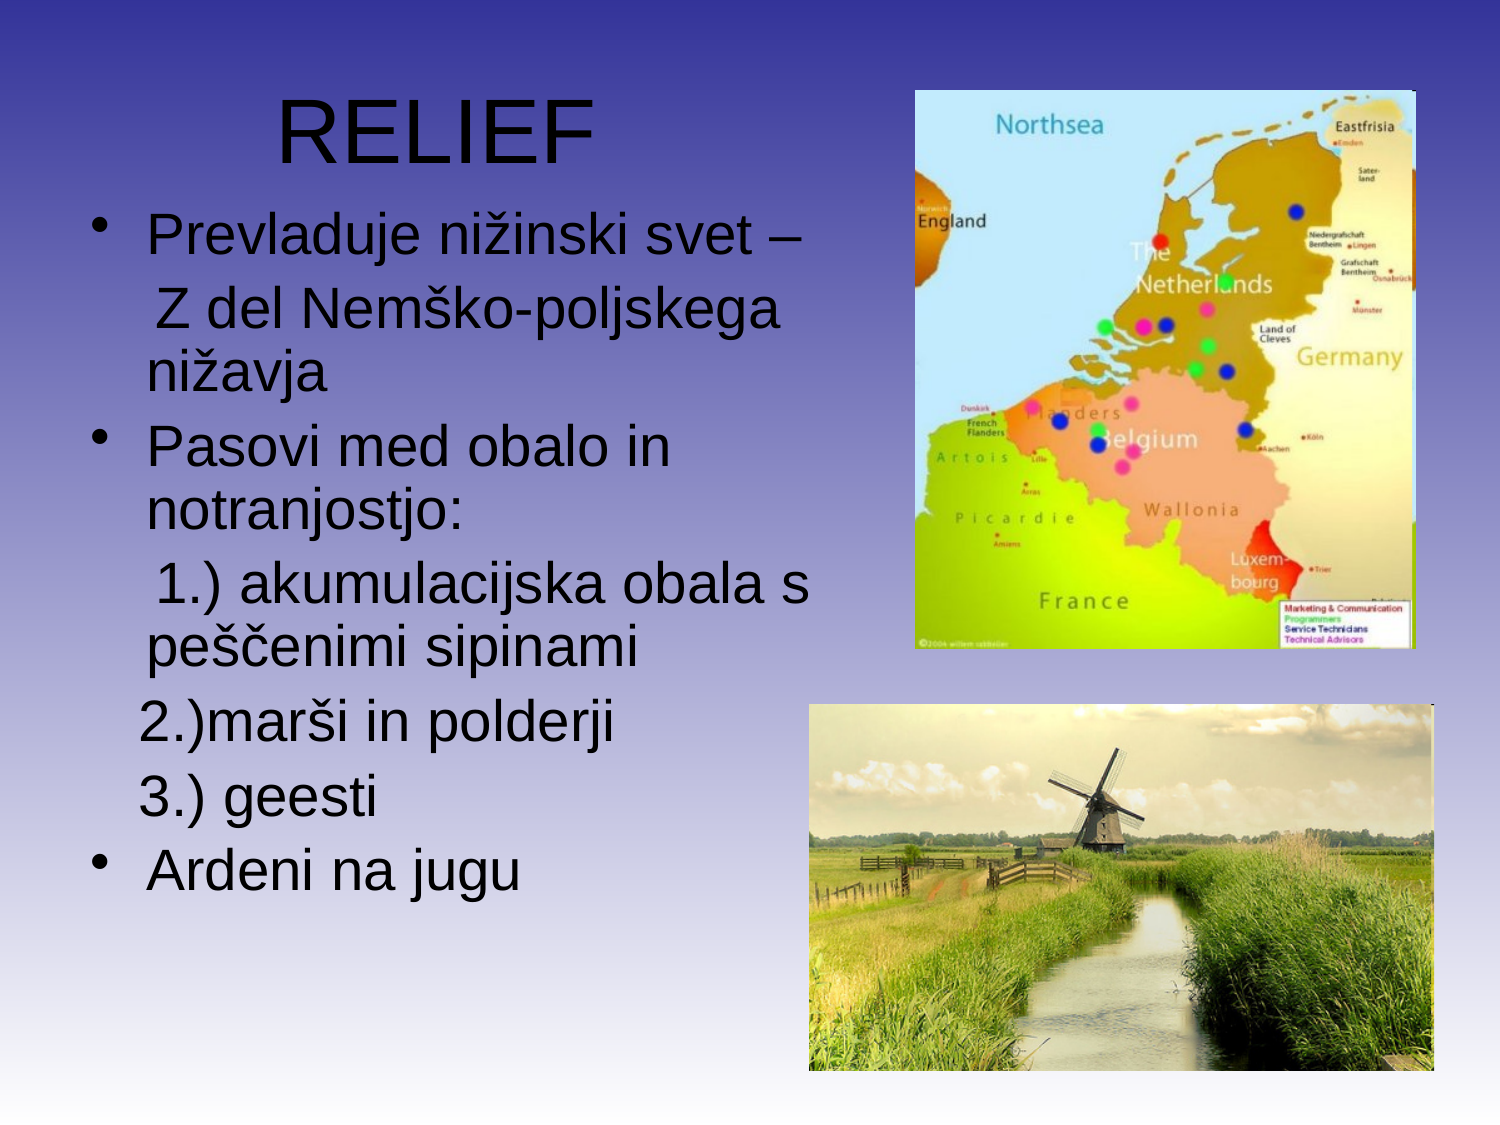

# RELIEF
Prevladuje nižinski svet –
 Z del Nemško-poljskega nižavja
Pasovi med obalo in notranjostjo:
 1.) akumulacijska obala s peščenimi sipinami
 2.)marši in polderji
 3.) geesti
Ardeni na jugu